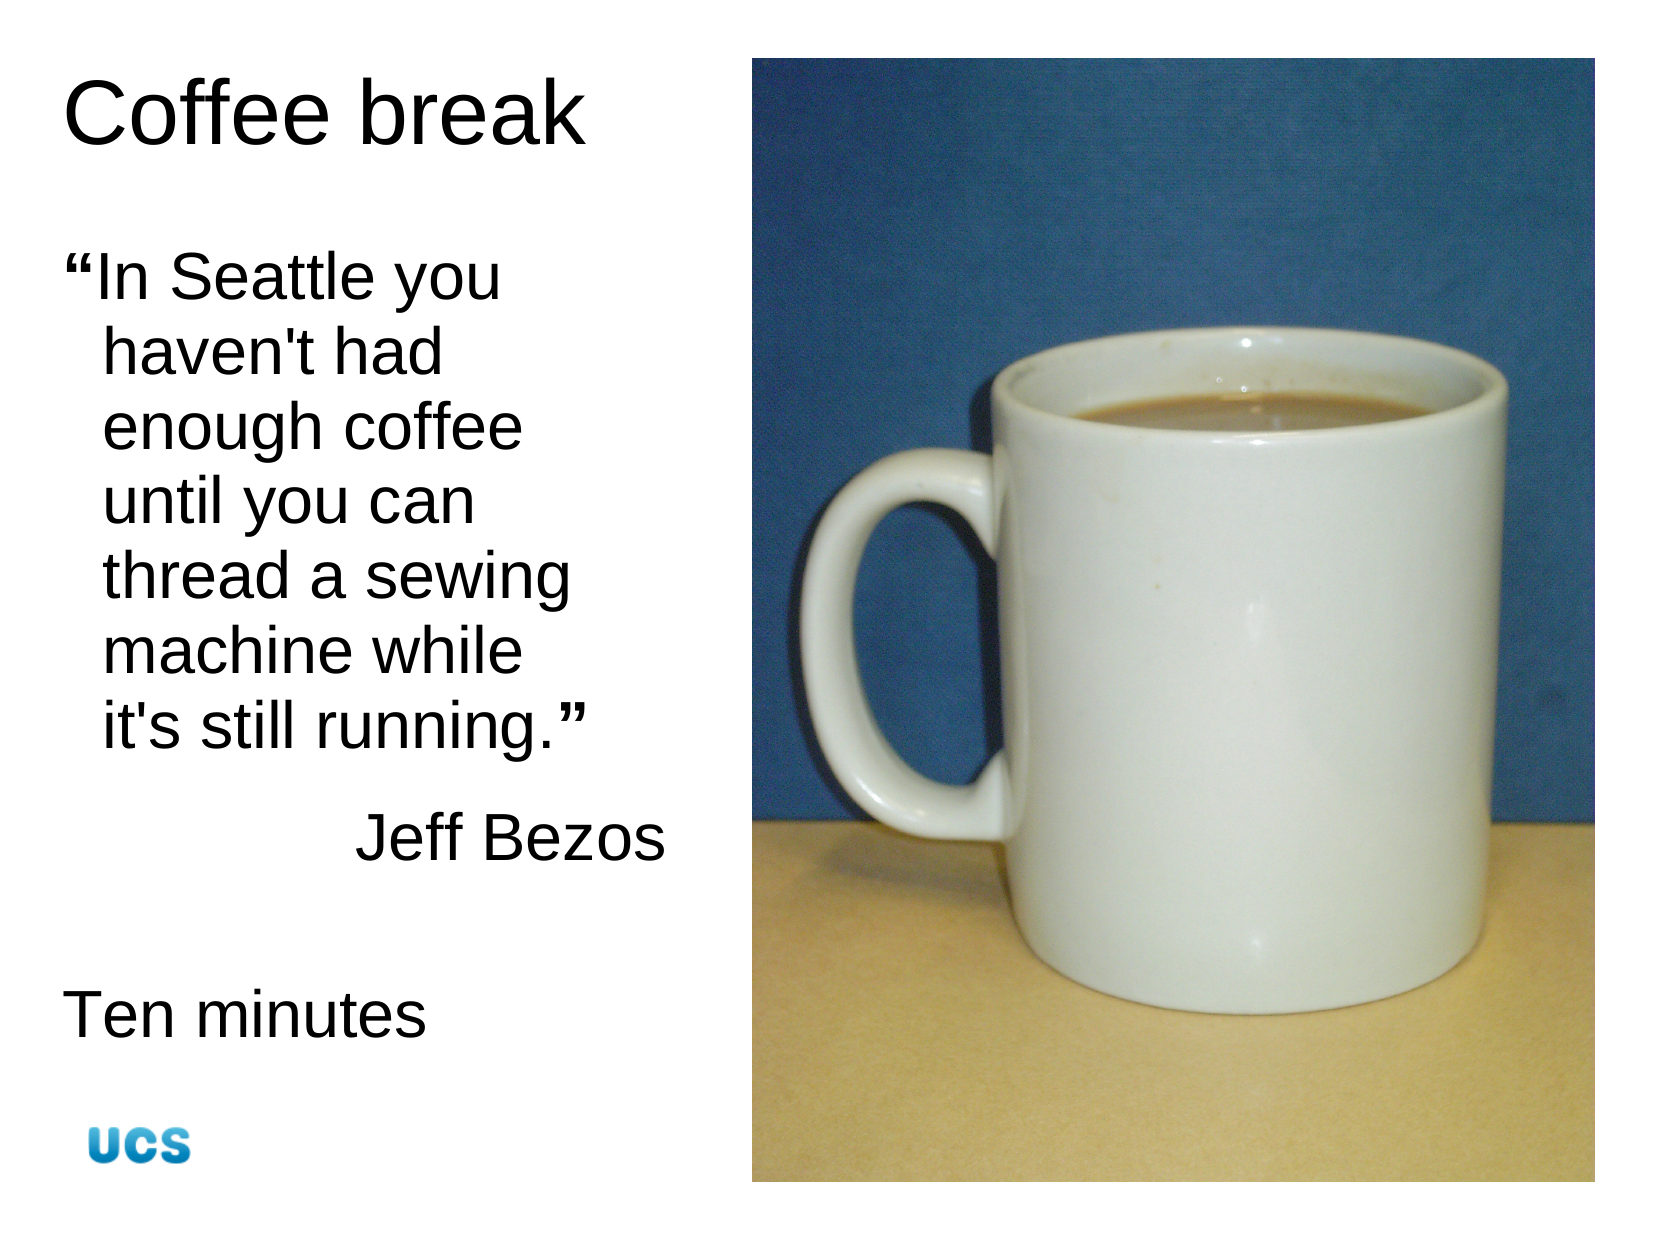

Coffee break
“In Seattle you
	haven't had
	enough coffee
	until you can
	thread a sewing
	machine while
	it's still running.”
Jeff Bezos
Ten minutes
93